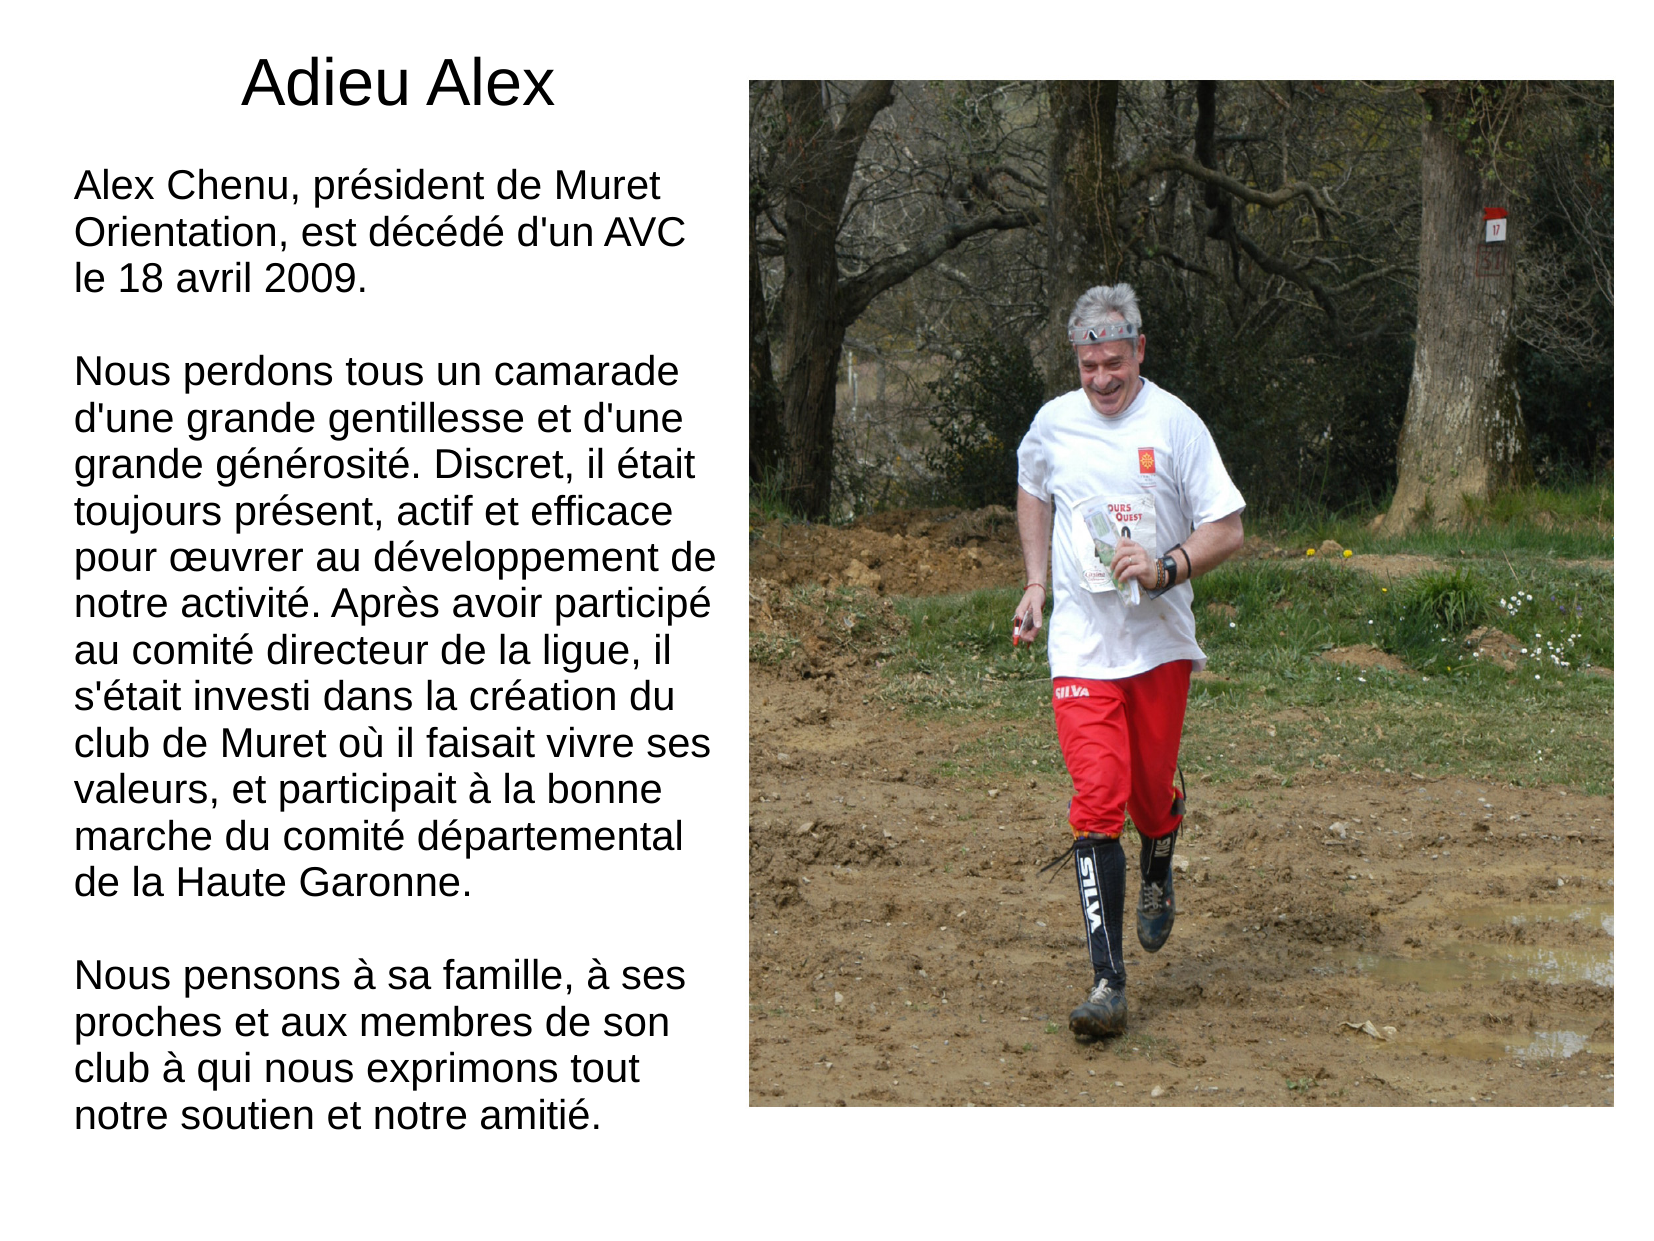

Adieu Alex
Alex Chenu, président de Muret Orientation, est décédé d'un AVC le 18 avril 2009.
Nous perdons tous un camarade d'une grande gentillesse et d'une grande générosité. Discret, il était toujours présent, actif et efficace pour œuvrer au développement de notre activité. Après avoir participé au comité directeur de la ligue, il s'était investi dans la création du club de Muret où il faisait vivre ses valeurs, et participait à la bonne marche du comité départemental de la Haute Garonne.
Nous pensons à sa famille, à ses proches et aux membres de son club à qui nous exprimons tout notre soutien et notre amitié.